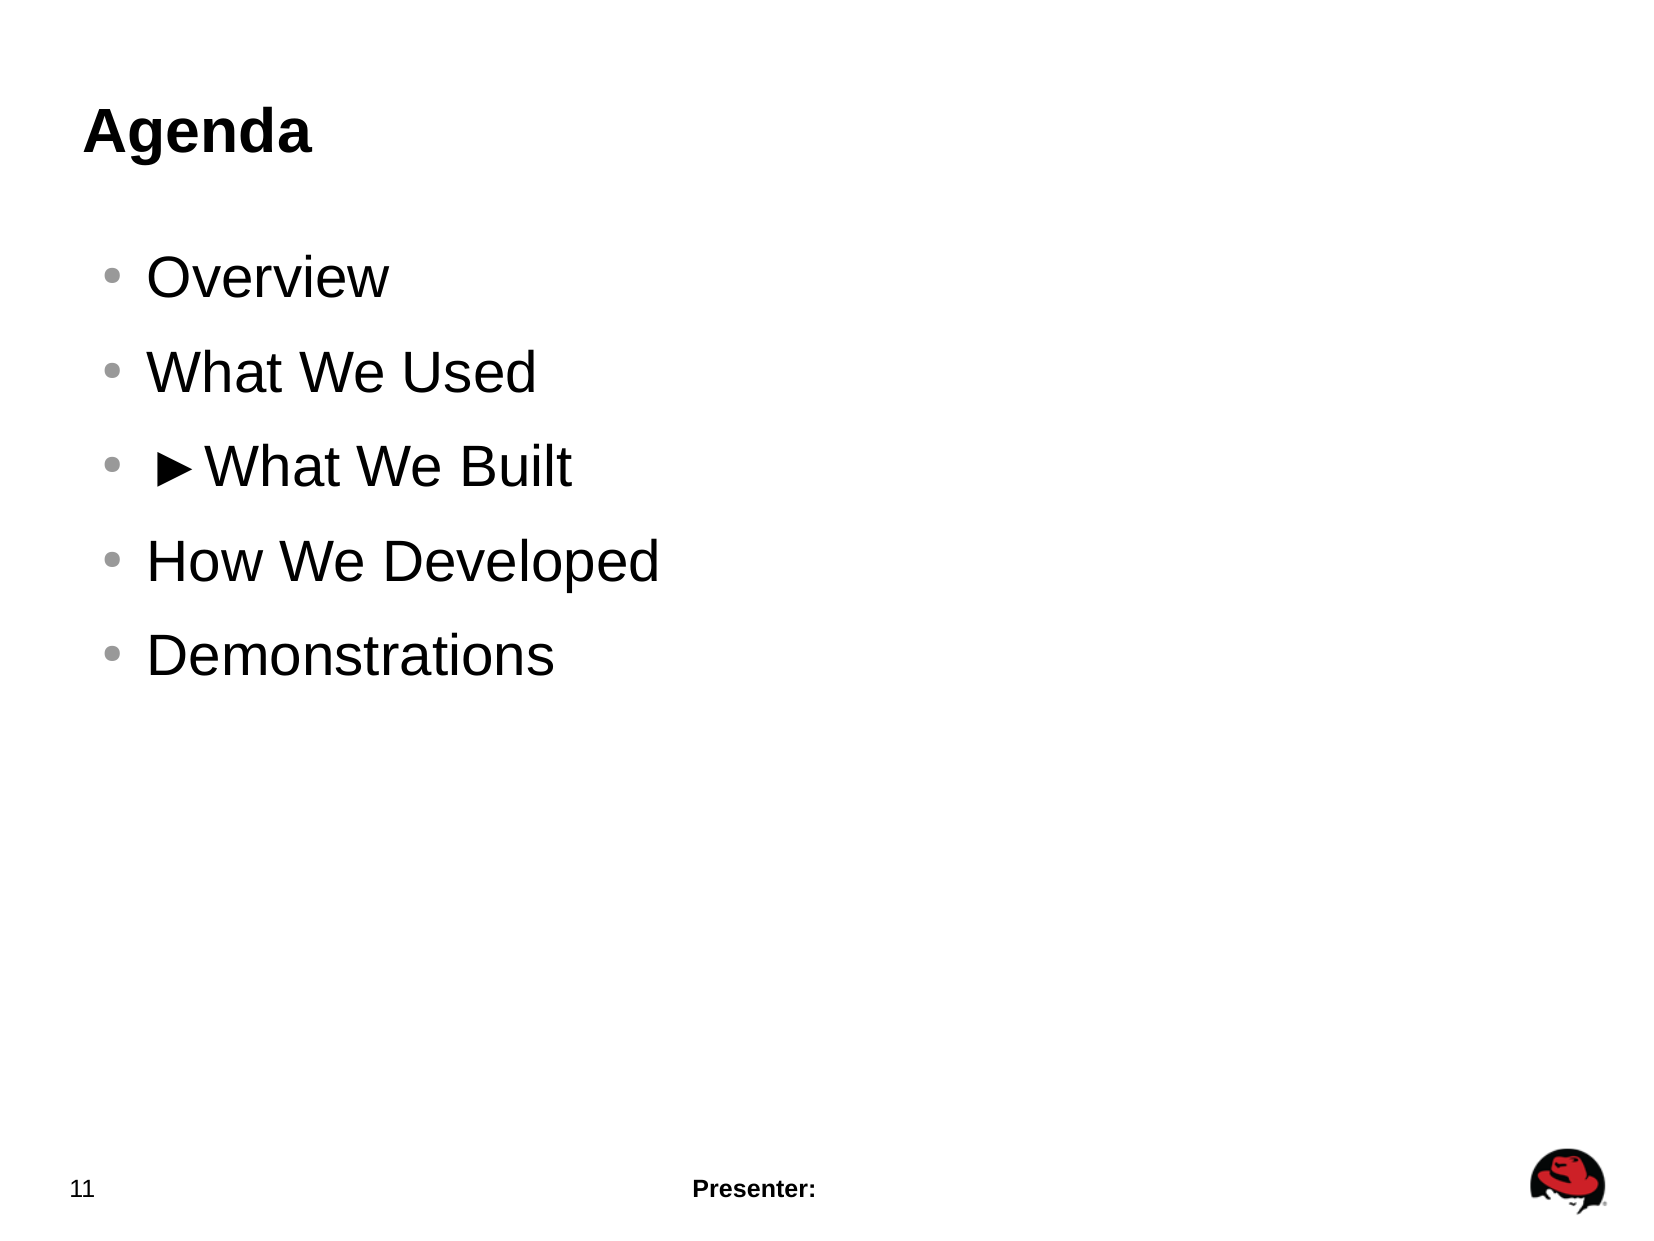

# Agenda
Overview
What We Used
►What We Built
How We Developed
Demonstrations